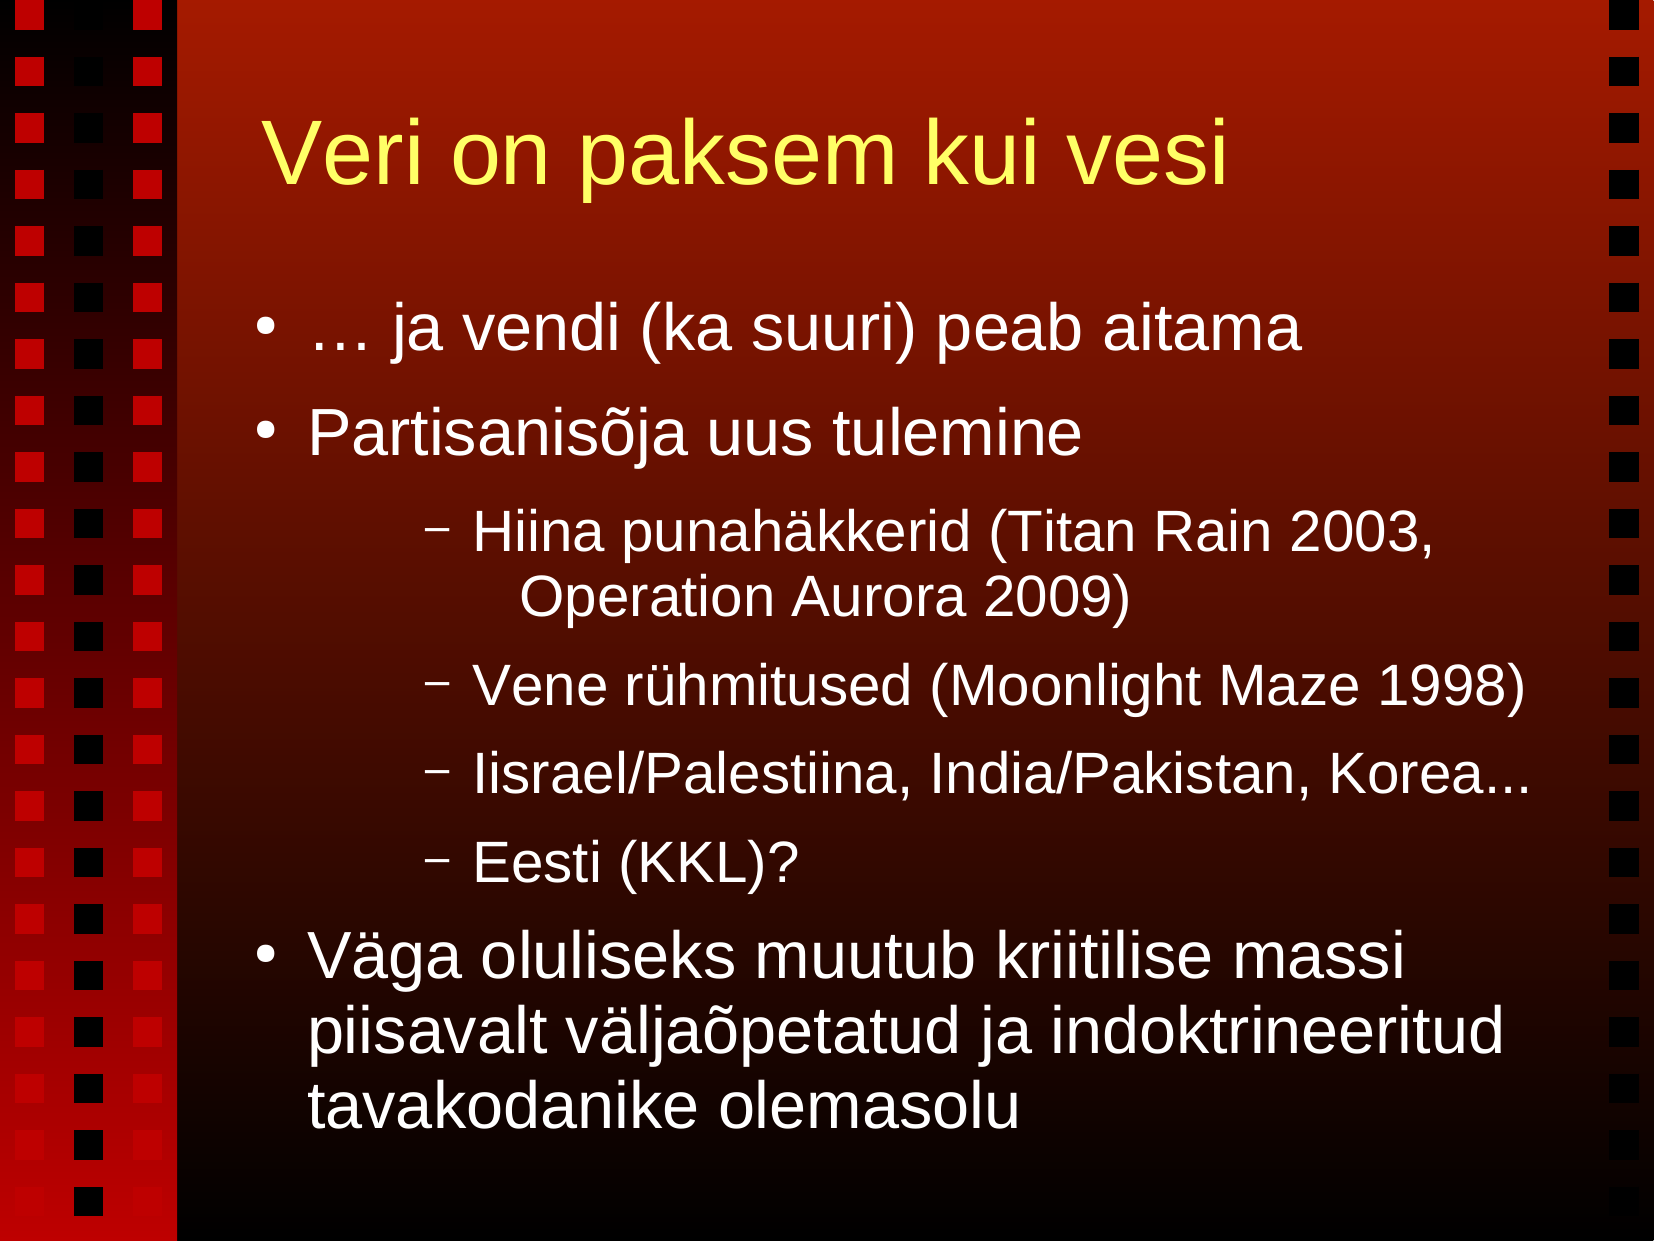

# Veri on paksem kui vesi
… ja vendi (ka suuri) peab aitama
Partisanisõja uus tulemine
Hiina punahäkkerid (Titan Rain 2003, Operation Aurora 2009)
Vene rühmitused (Moonlight Maze 1998)
Iisrael/Palestiina, India/Pakistan, Korea...
Eesti (KKL)?
Väga oluliseks muutub kriitilise massi piisavalt väljaõpetatud ja indoktrineeritud tavakodanike olemasolu